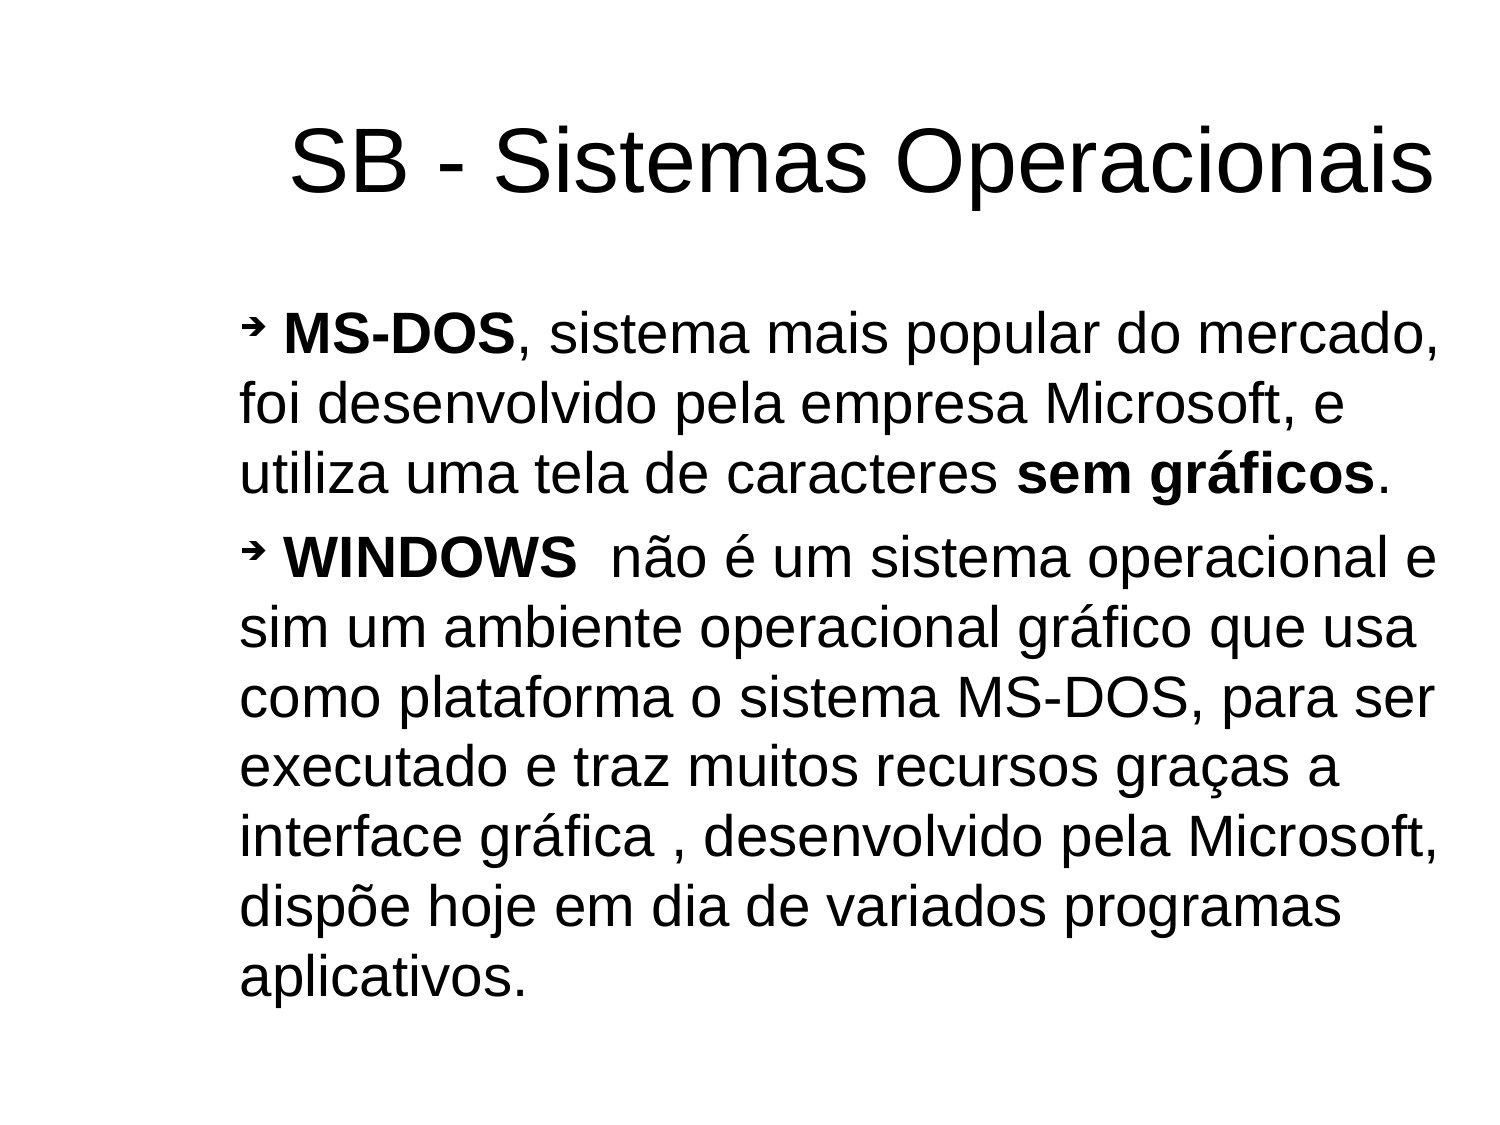

# SB - Sistemas Operacionais
 MS-DOS, sistema mais popular do mercado, foi desenvolvido pela empresa Microsoft, e utiliza uma tela de caracteres sem gráficos.
 WINDOWS não é um sistema operacional e sim um ambiente operacional gráfico que usa como plataforma o sistema MS-DOS, para ser executado e traz muitos recursos graças a interface gráfica , desenvolvido pela Microsoft, dispõe hoje em dia de variados programas aplicativos.